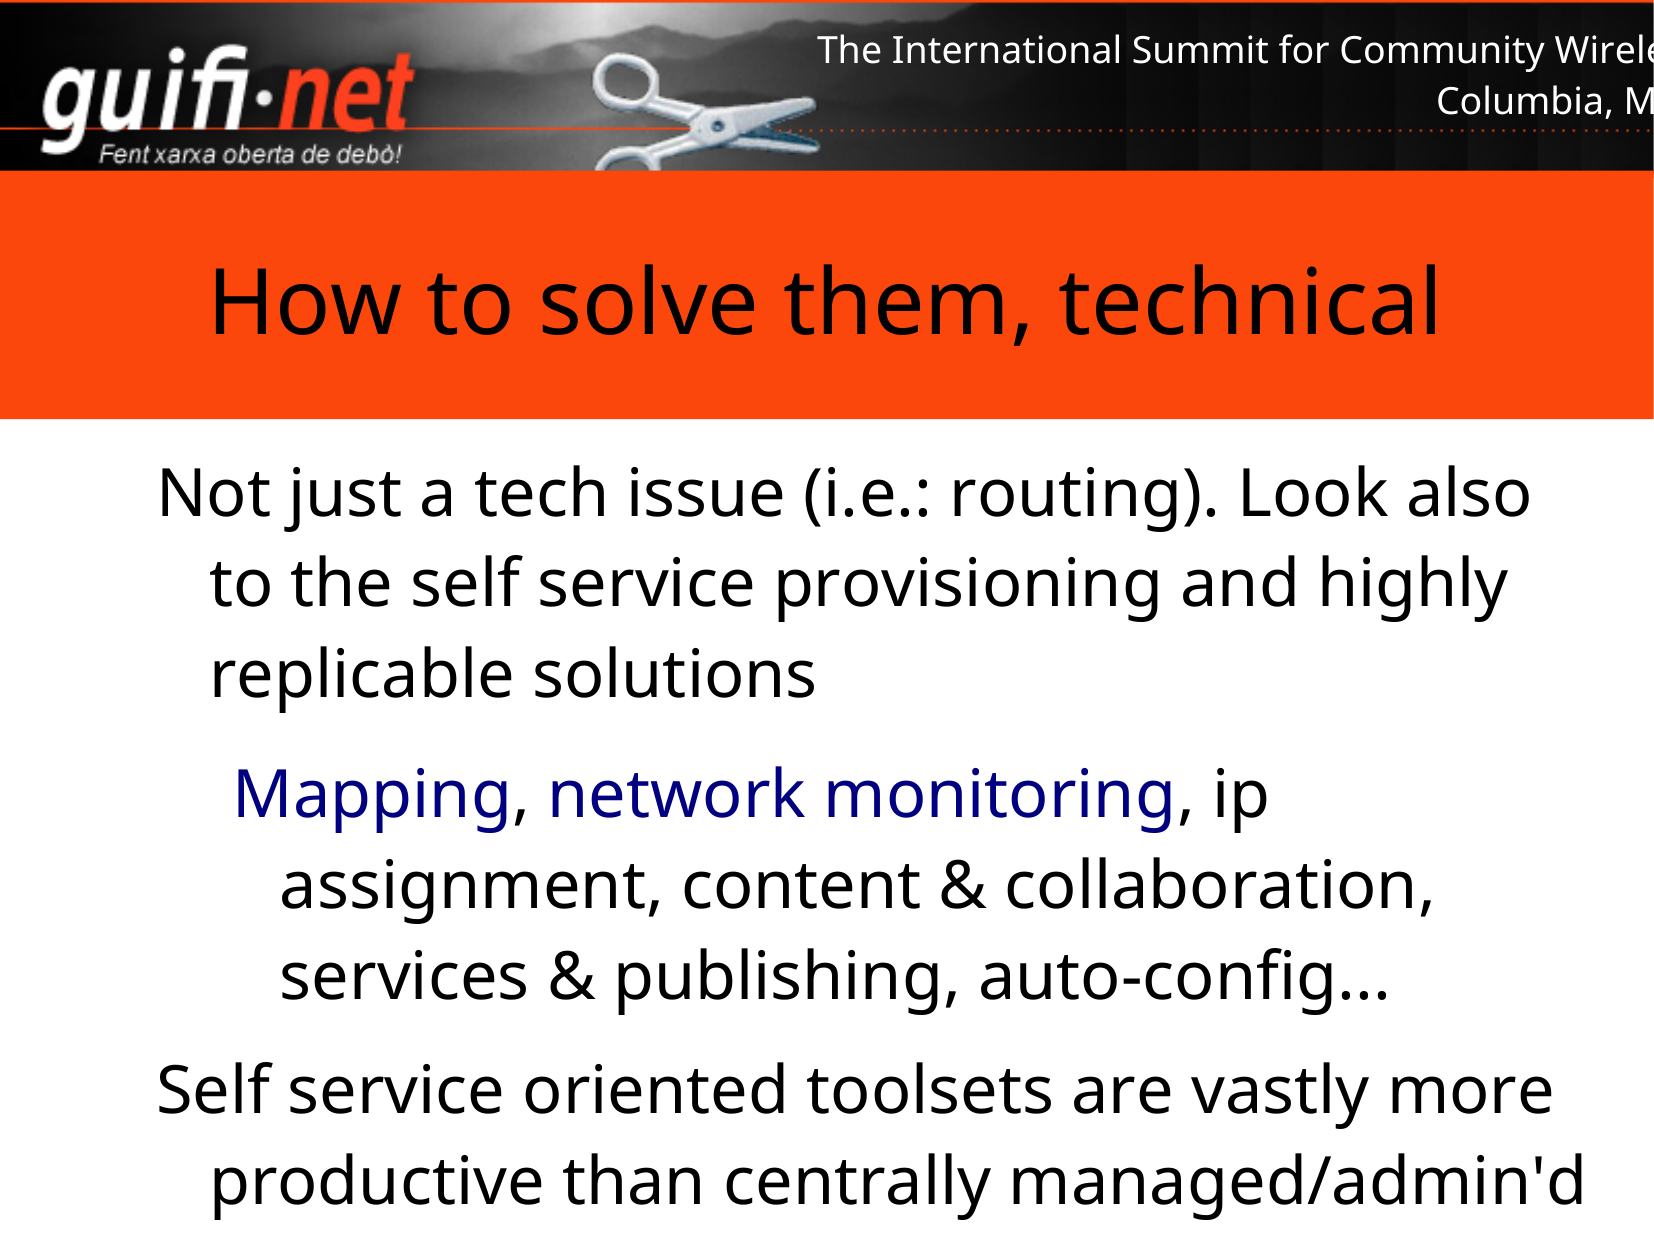

# How to solve them, technical
Not just a tech issue (i.e.: routing). Look also to the self service provisioning and highly replicable solutions
Mapping, network monitoring, ip assignment, content & collaboration, services & publishing, auto-config...
Self service oriented toolsets are vastly more productive than centrally managed/admin'd nets.
Shift from a last meter technology to a last mile technology, and try to understand the consequences.